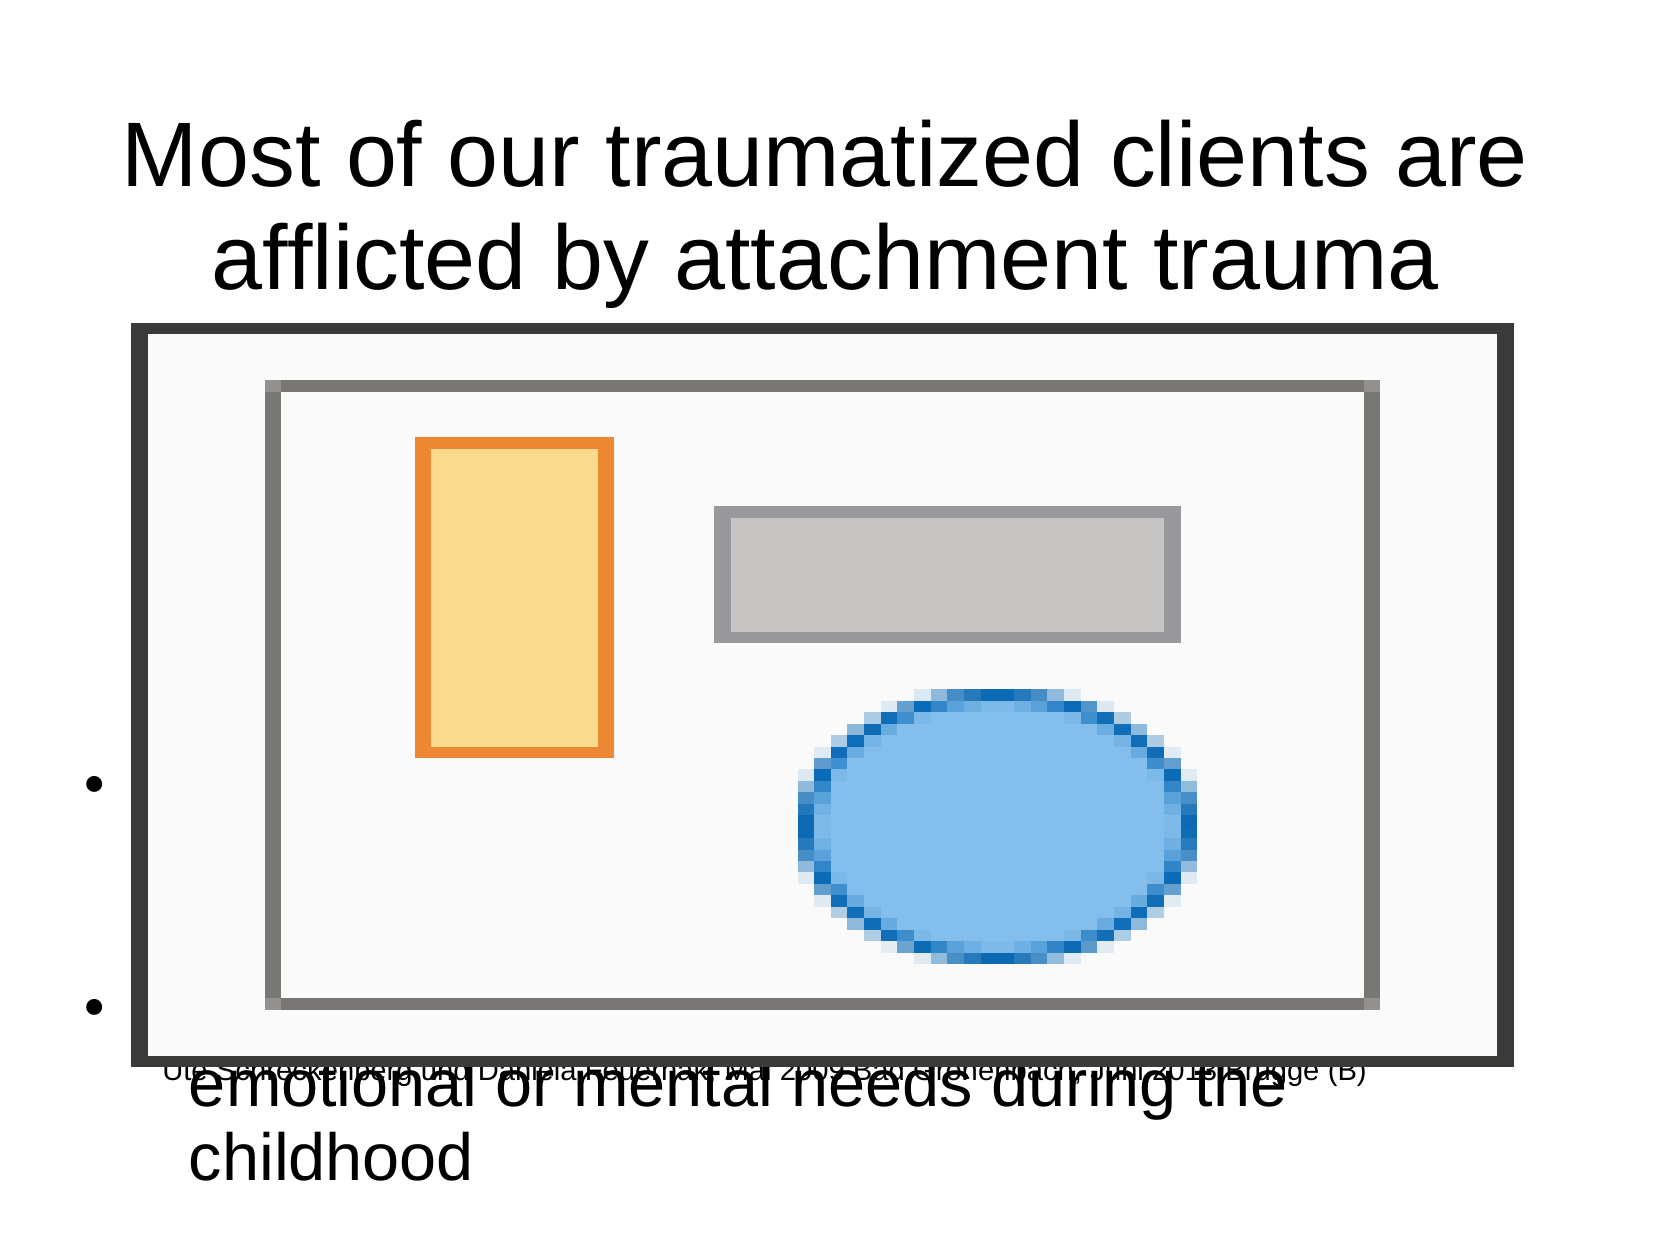

Most of our traumatized clients are afflicted by attachment trauma
#
Chronical physical, sexual and/or mental violence during childhood
Persistent negligence of the physical, emotional or mental needs during the childhood
Ute Schreckenberg und Daniela Feuerhak, Mai 2009 Bad Grönenbach, Juni 2013 Brügge (B)